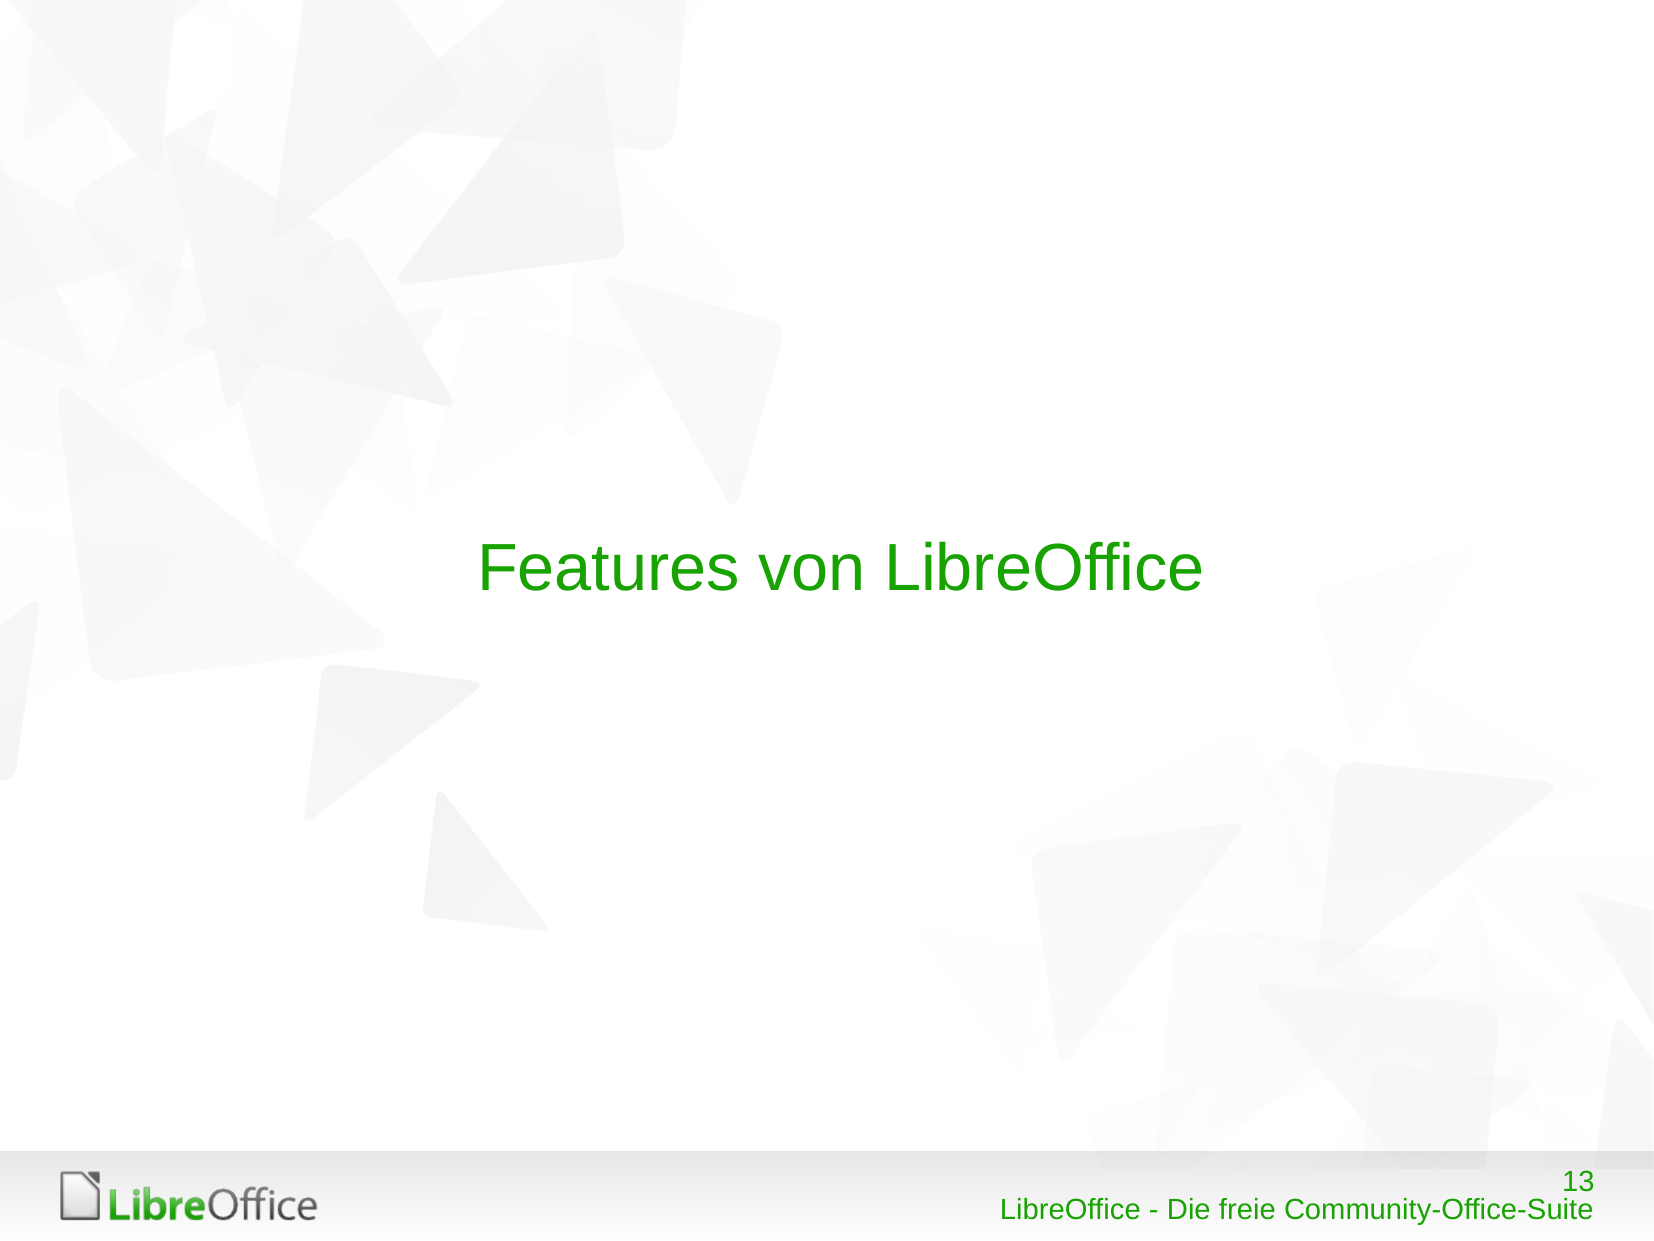

# Features von LibreOffice
13
LibreOffice - Die freie Community-Office-Suite